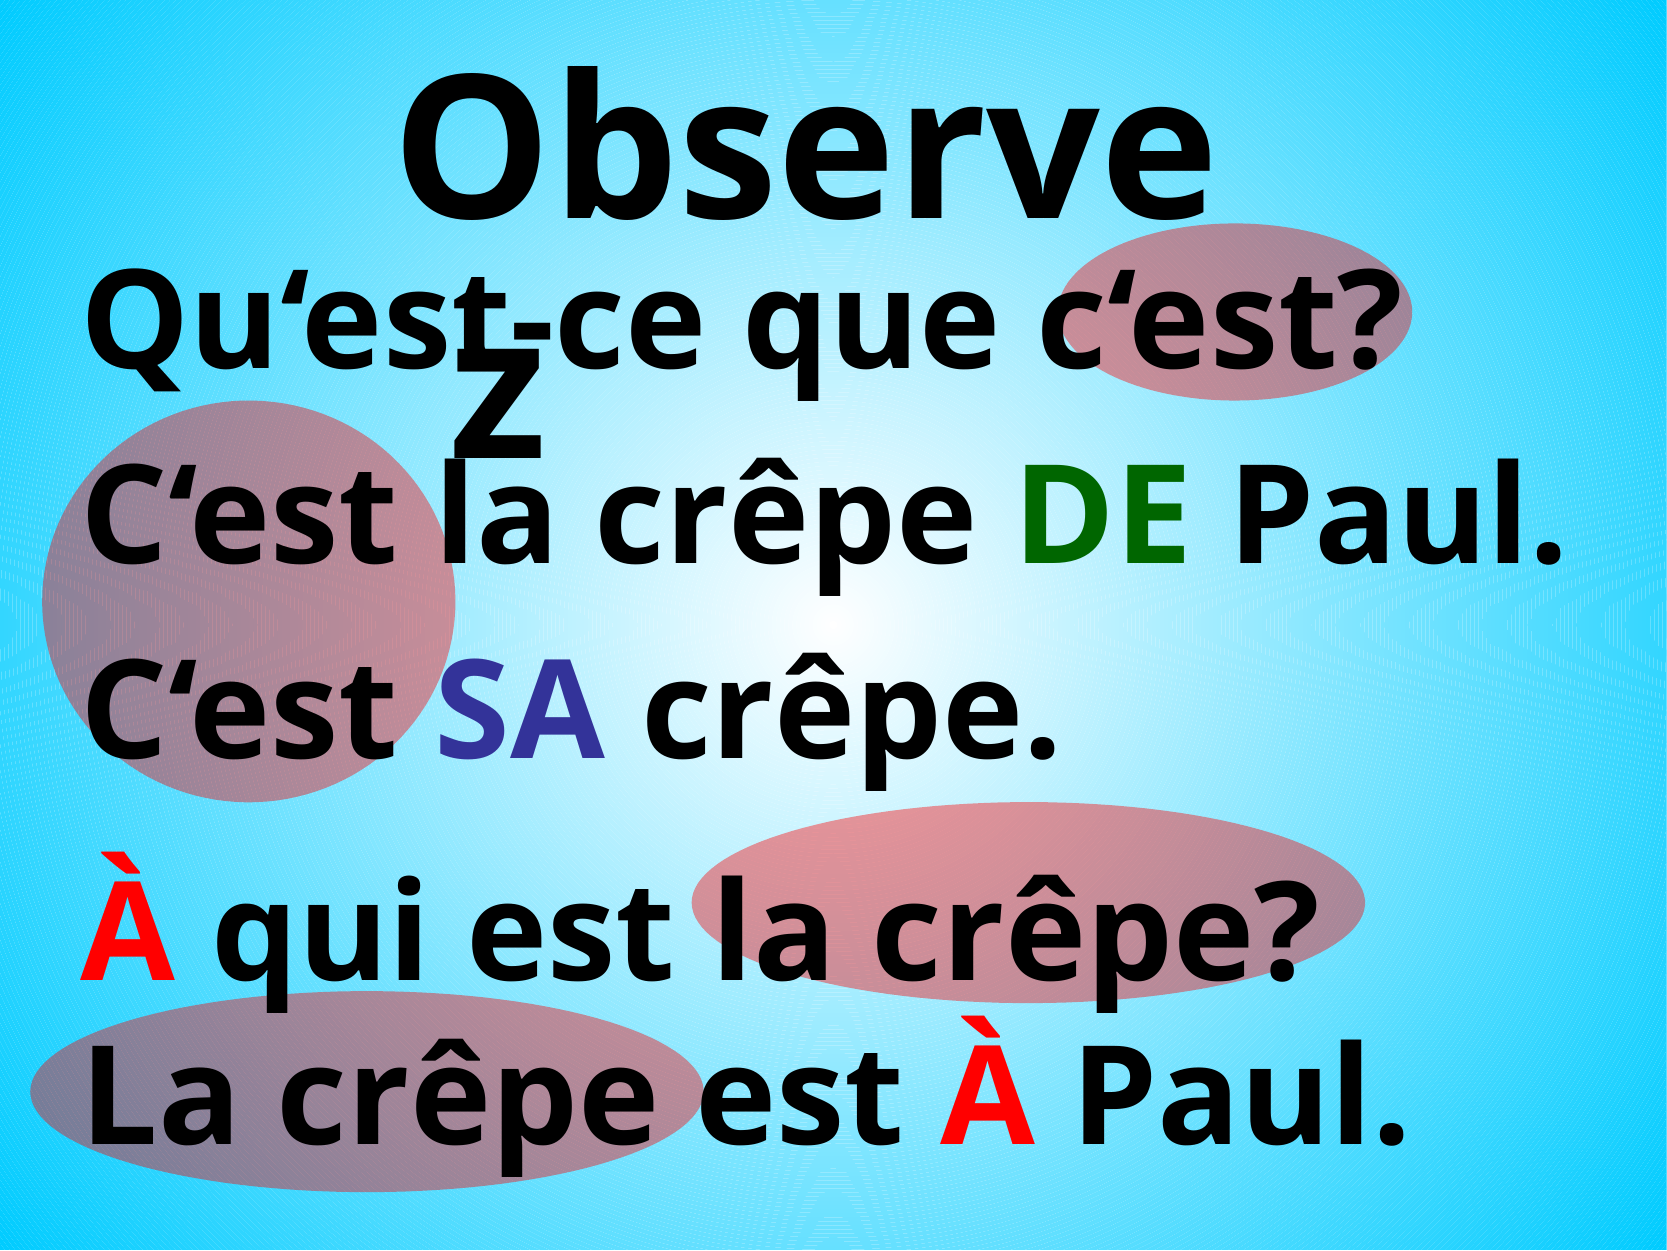

Observez
Qu‘est-ce que c‘est?
C‘est la crêpe DE Paul.
C‘est SA crêpe.
À qui est la crêpe?
La crêpe est À Paul.